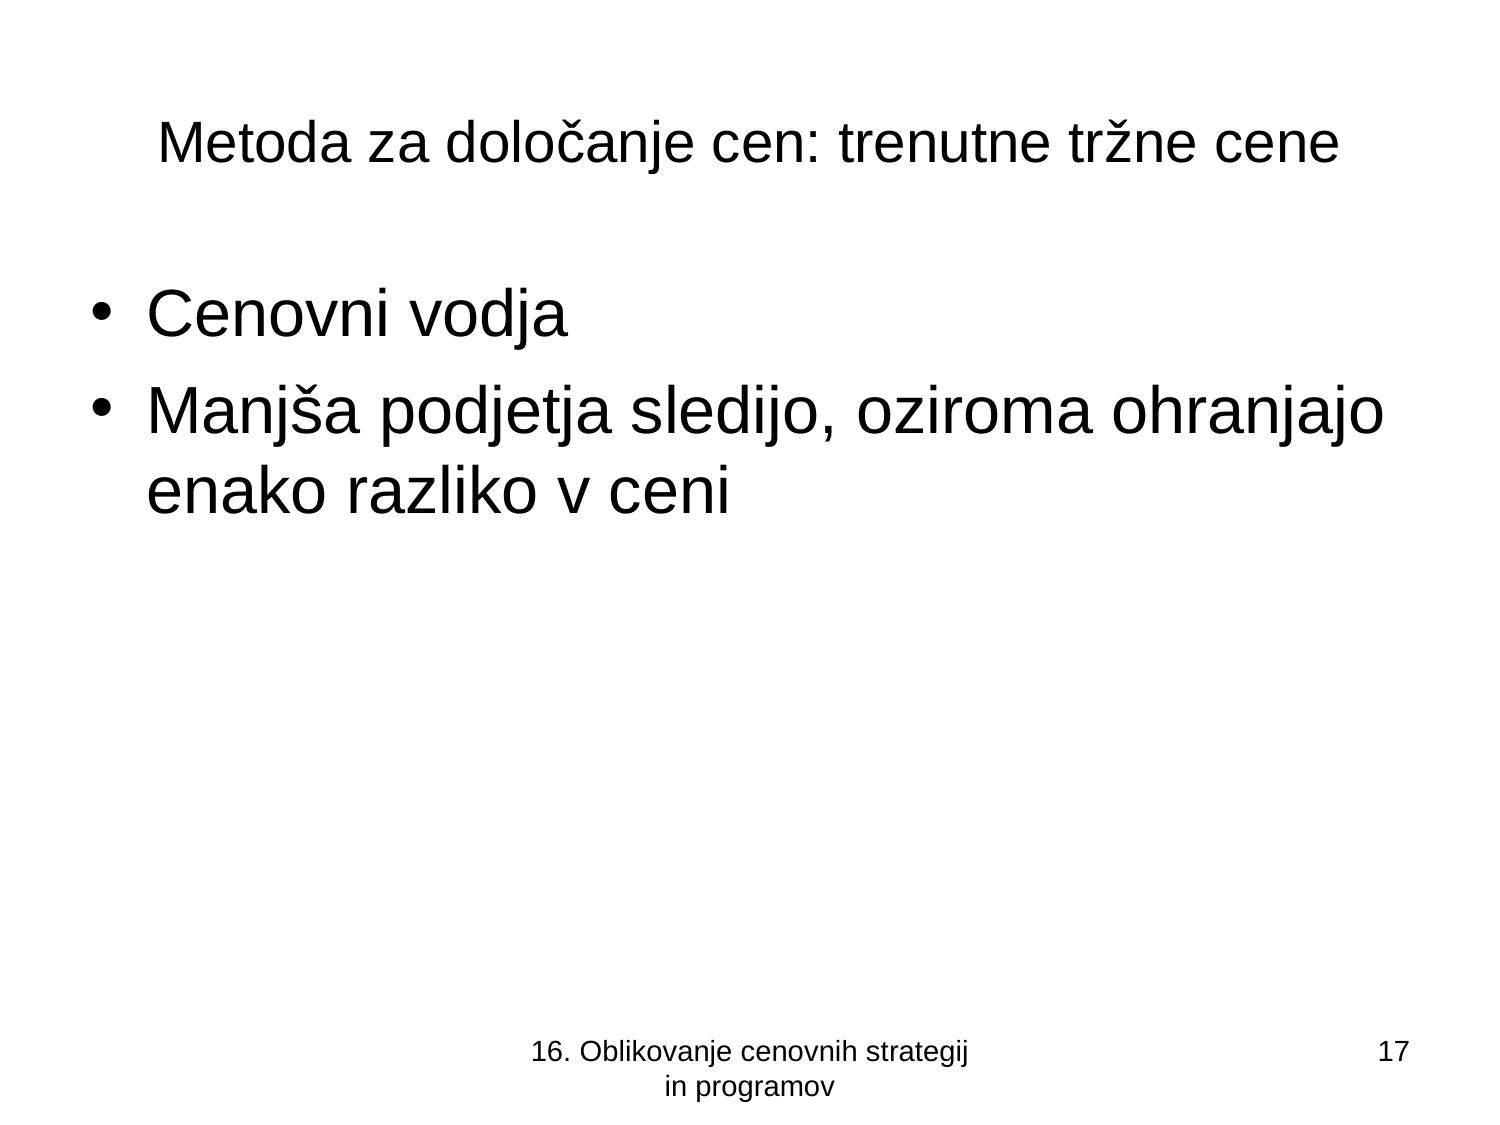

# Metoda za določanje cen: trenutne tržne cene
Cenovni vodja
Manjša podjetja sledijo, oziroma ohranjajo enako razliko v ceni
16. Oblikovanje cenovnih strategij in programov